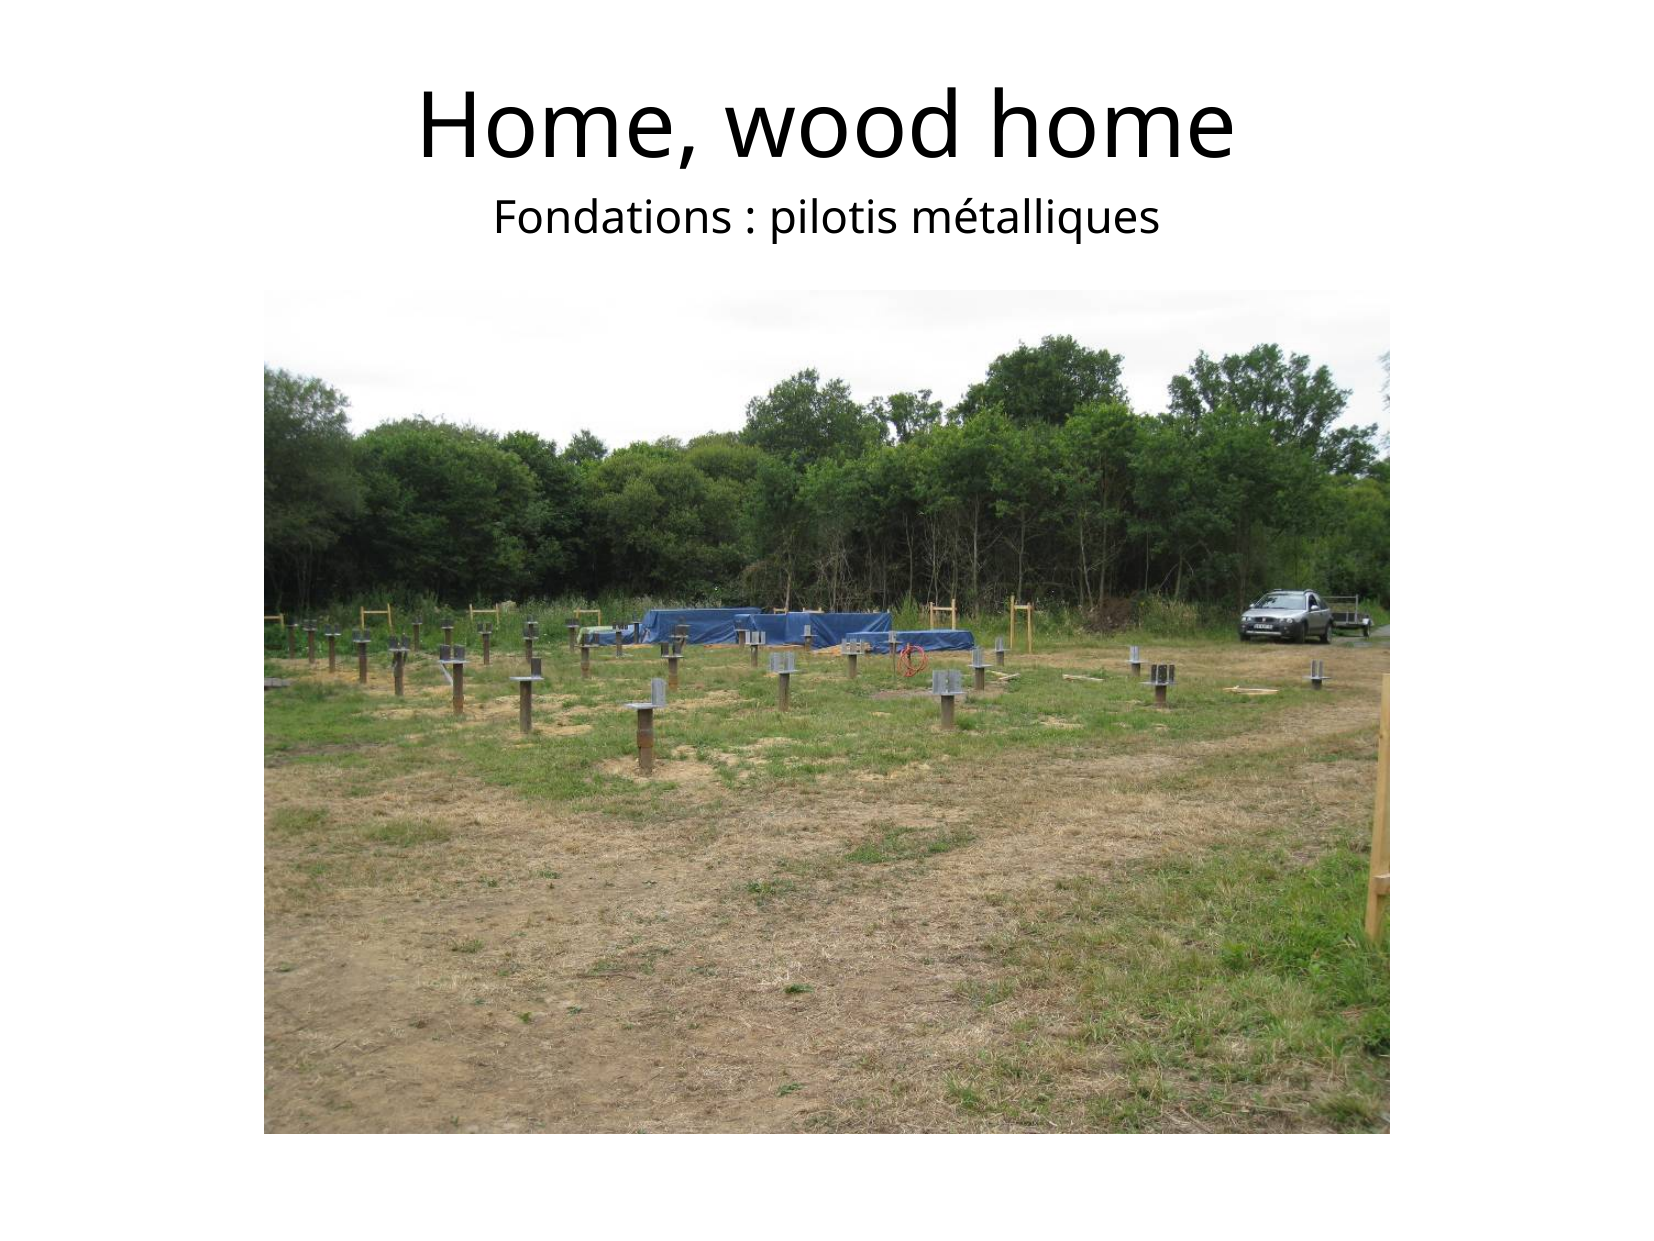

# Home, wood home Fondations : pilotis métalliques